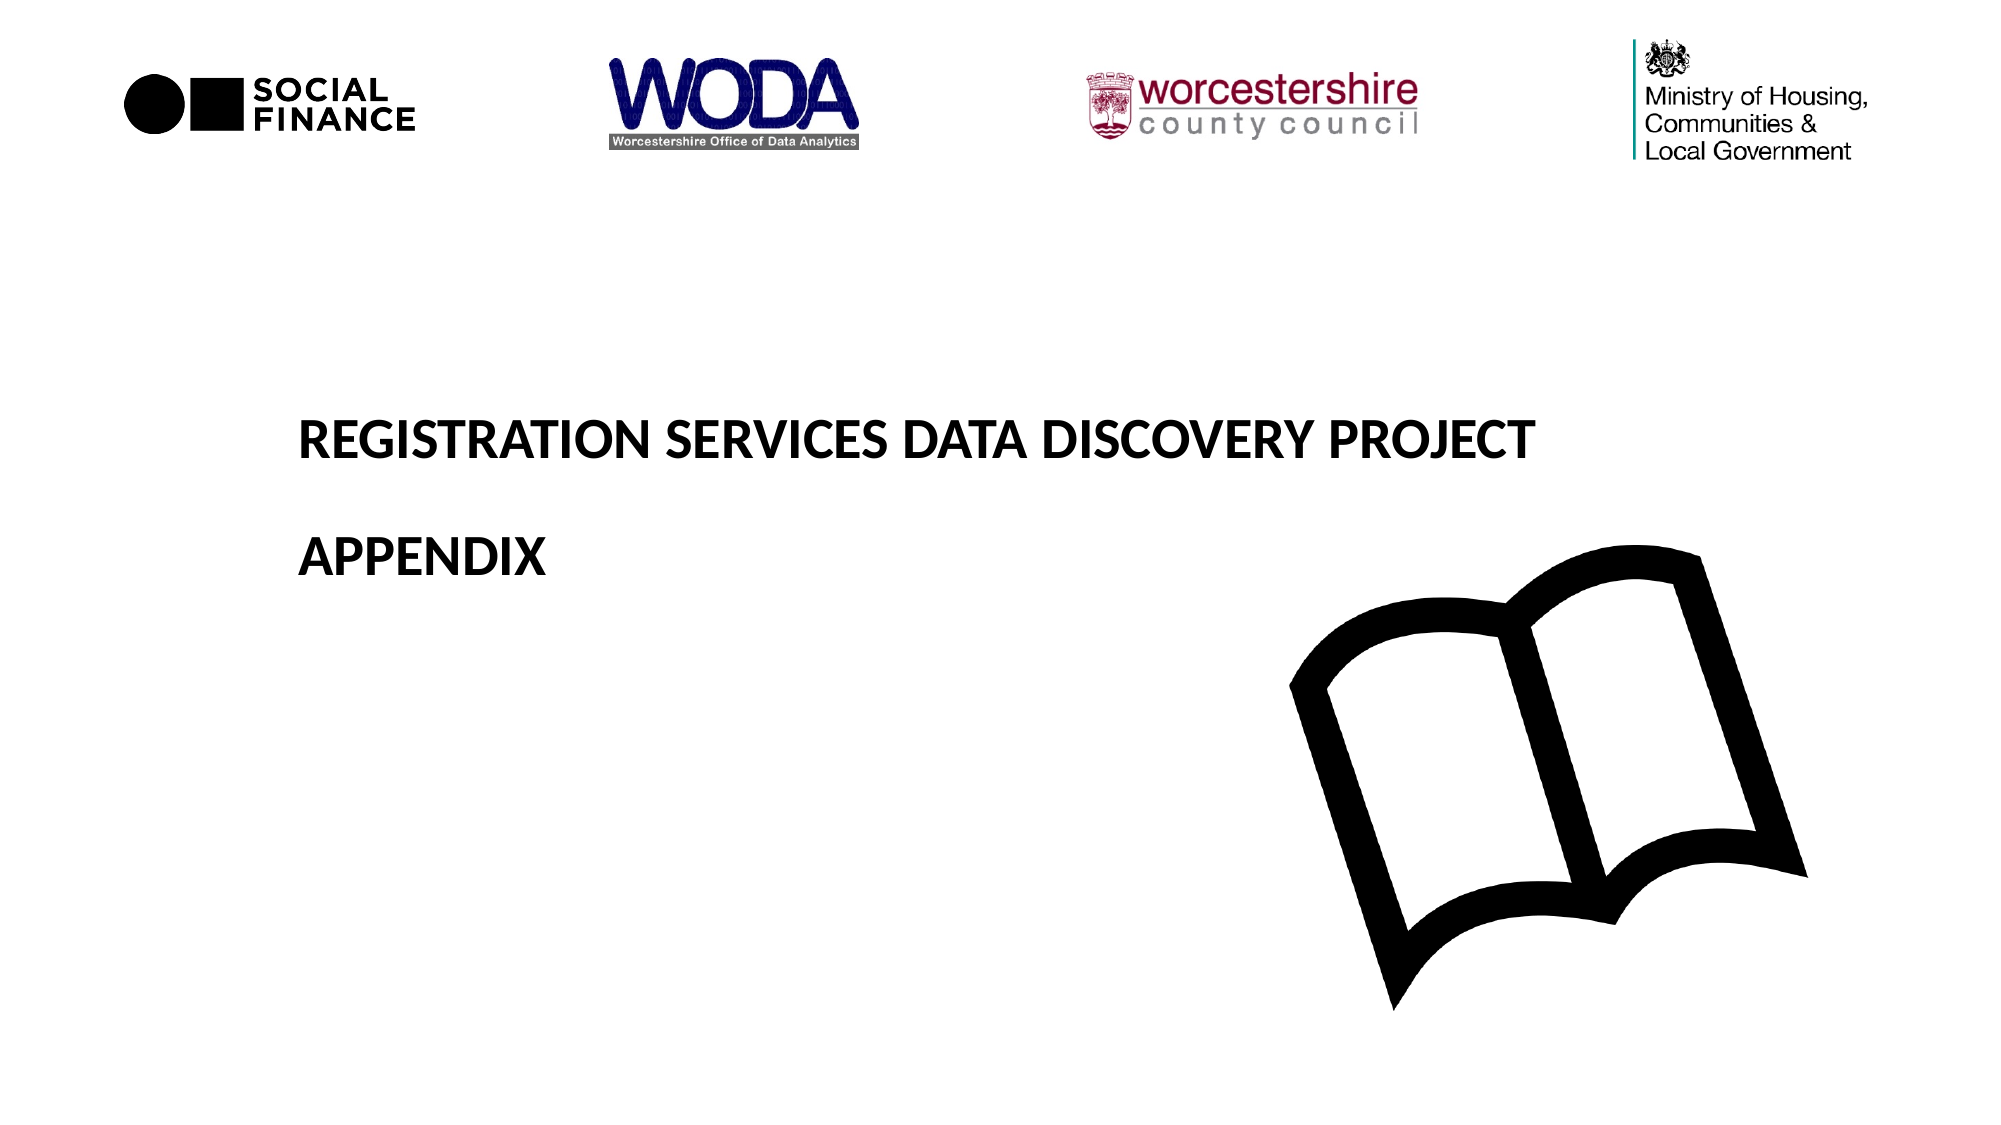

# REGISTRATION SERVICES DATA DISCOVERY PROJECT APPENDIX